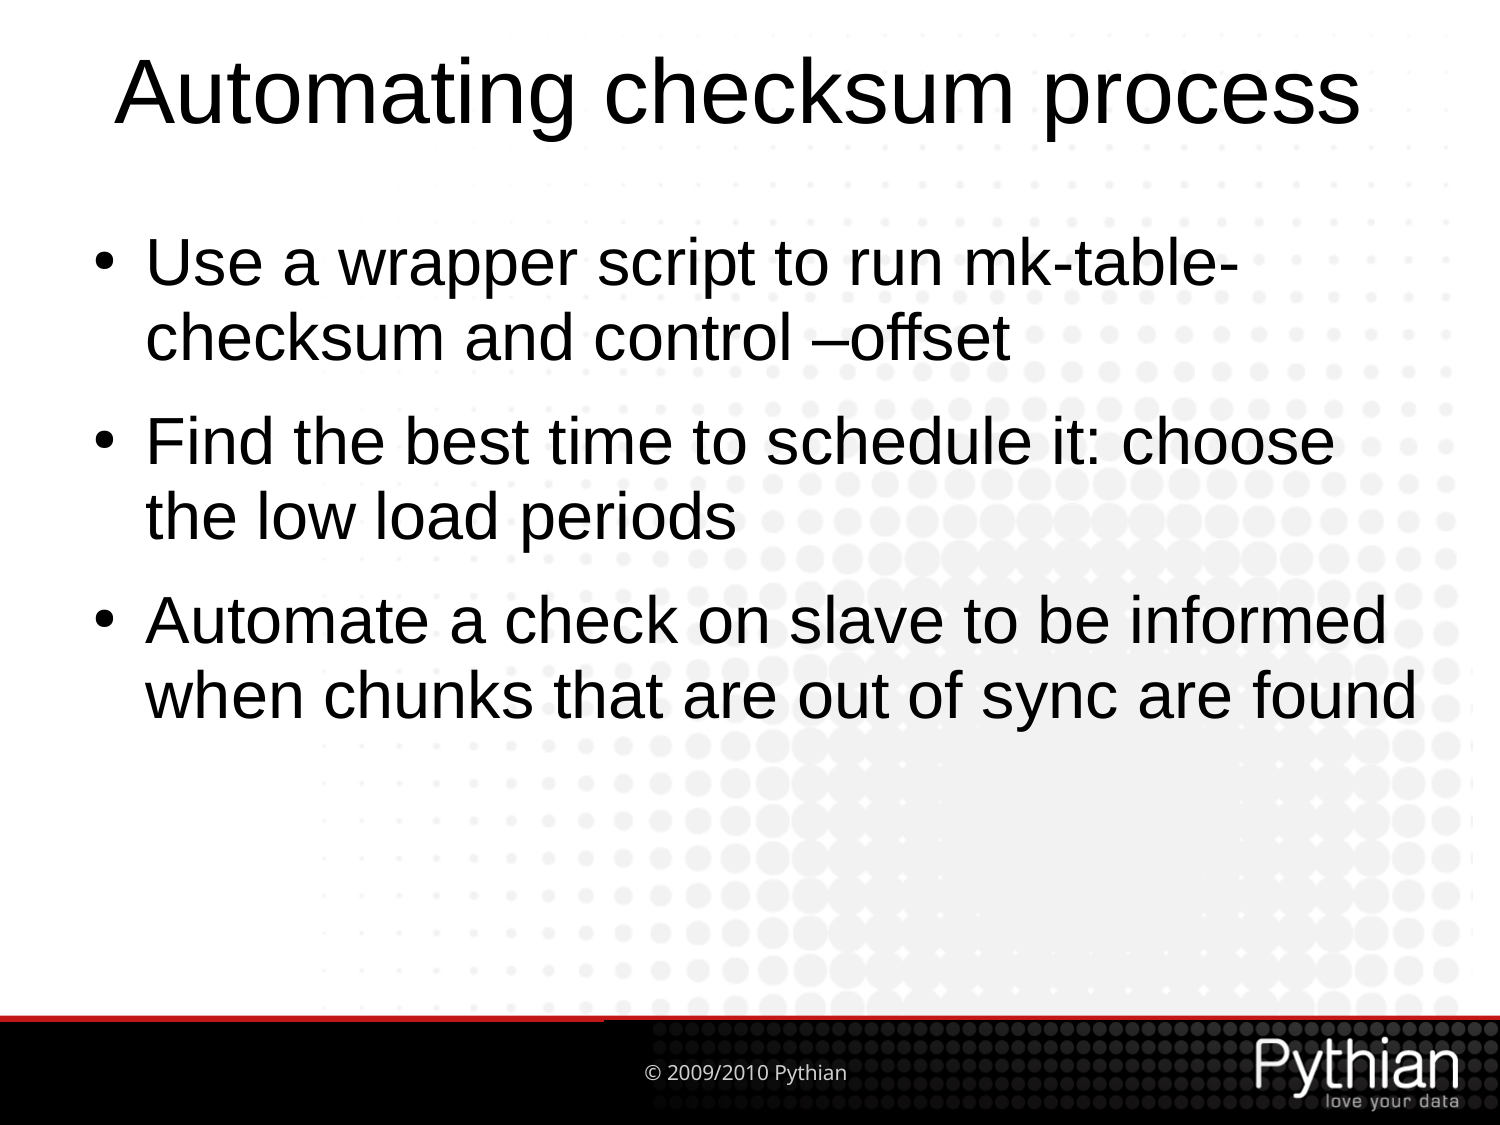

# Automating checksum process
Use a wrapper script to run mk-table-checksum and control –offset
Find the best time to schedule it: choose the low load periods
Automate a check on slave to be informed when chunks that are out of sync are found